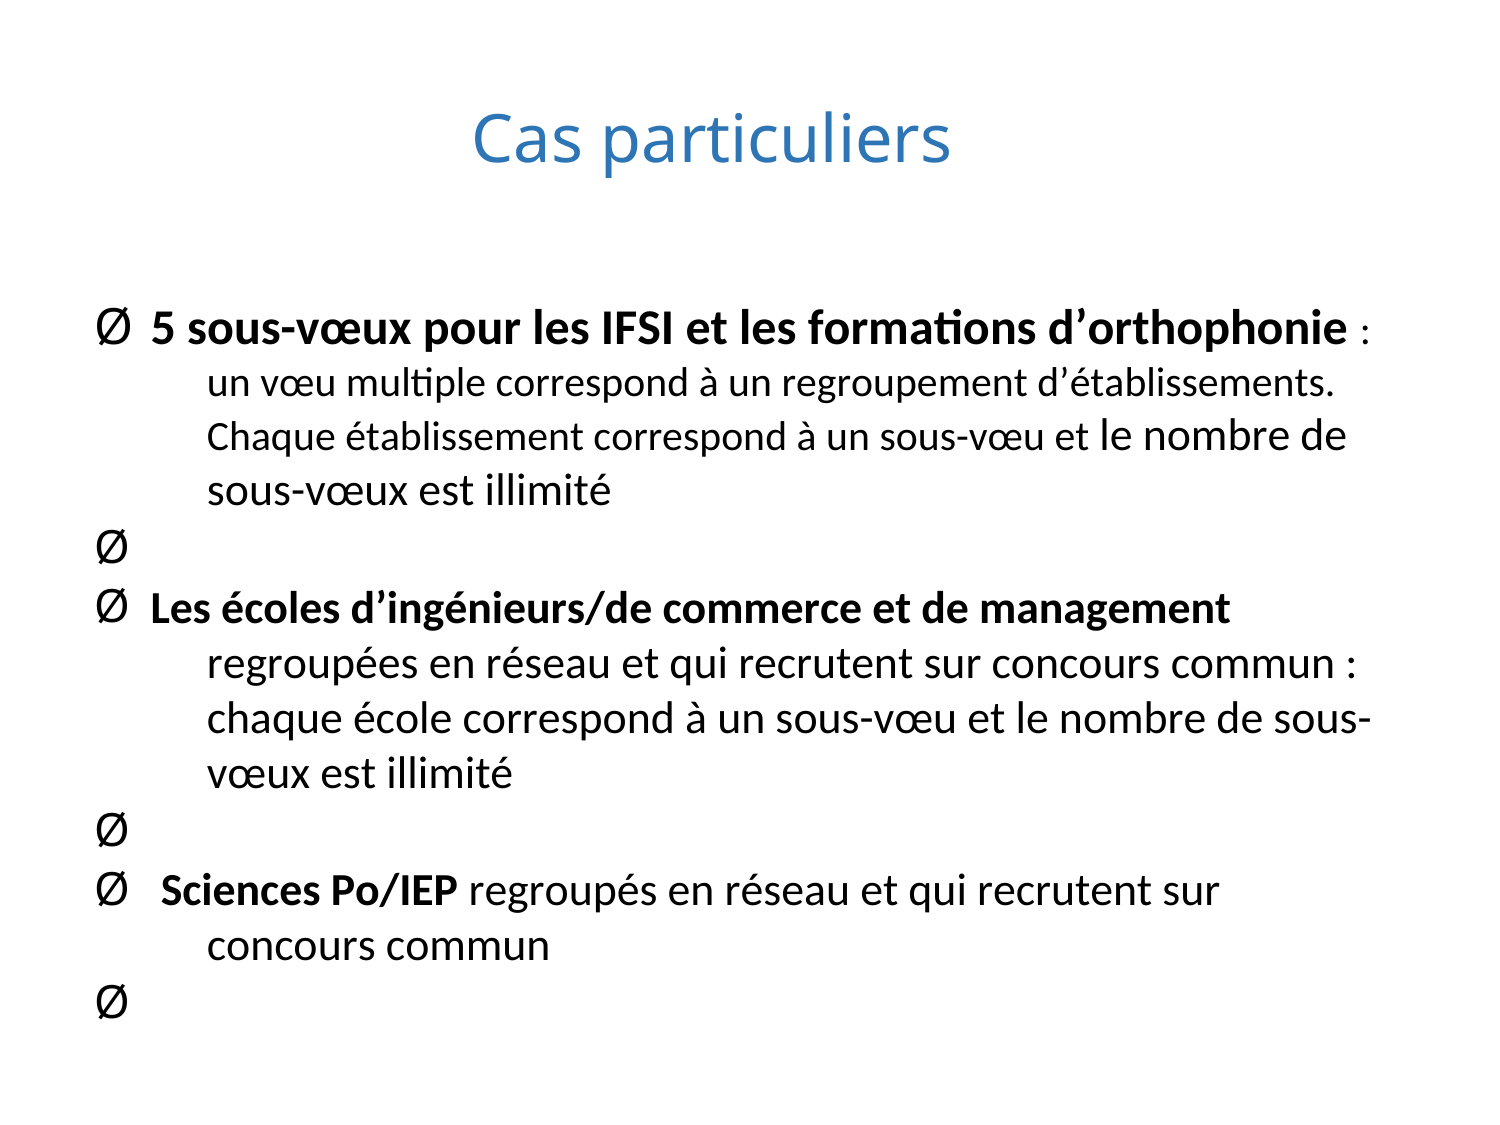

Cas particuliers
5 sous-vœux pour les IFSI et les formations d’orthophonie : un vœu multiple correspond à un regroupement d’établissements. Chaque établissement correspond à un sous-vœu et le nombre de sous-vœux est illimité
Les écoles d’ingénieurs/de commerce et de management regroupées en réseau et qui recrutent sur concours commun : chaque école correspond à un sous-vœu et le nombre de sous-vœux est illimité
 Sciences Po/IEP regroupés en réseau et qui recrutent sur concours commun